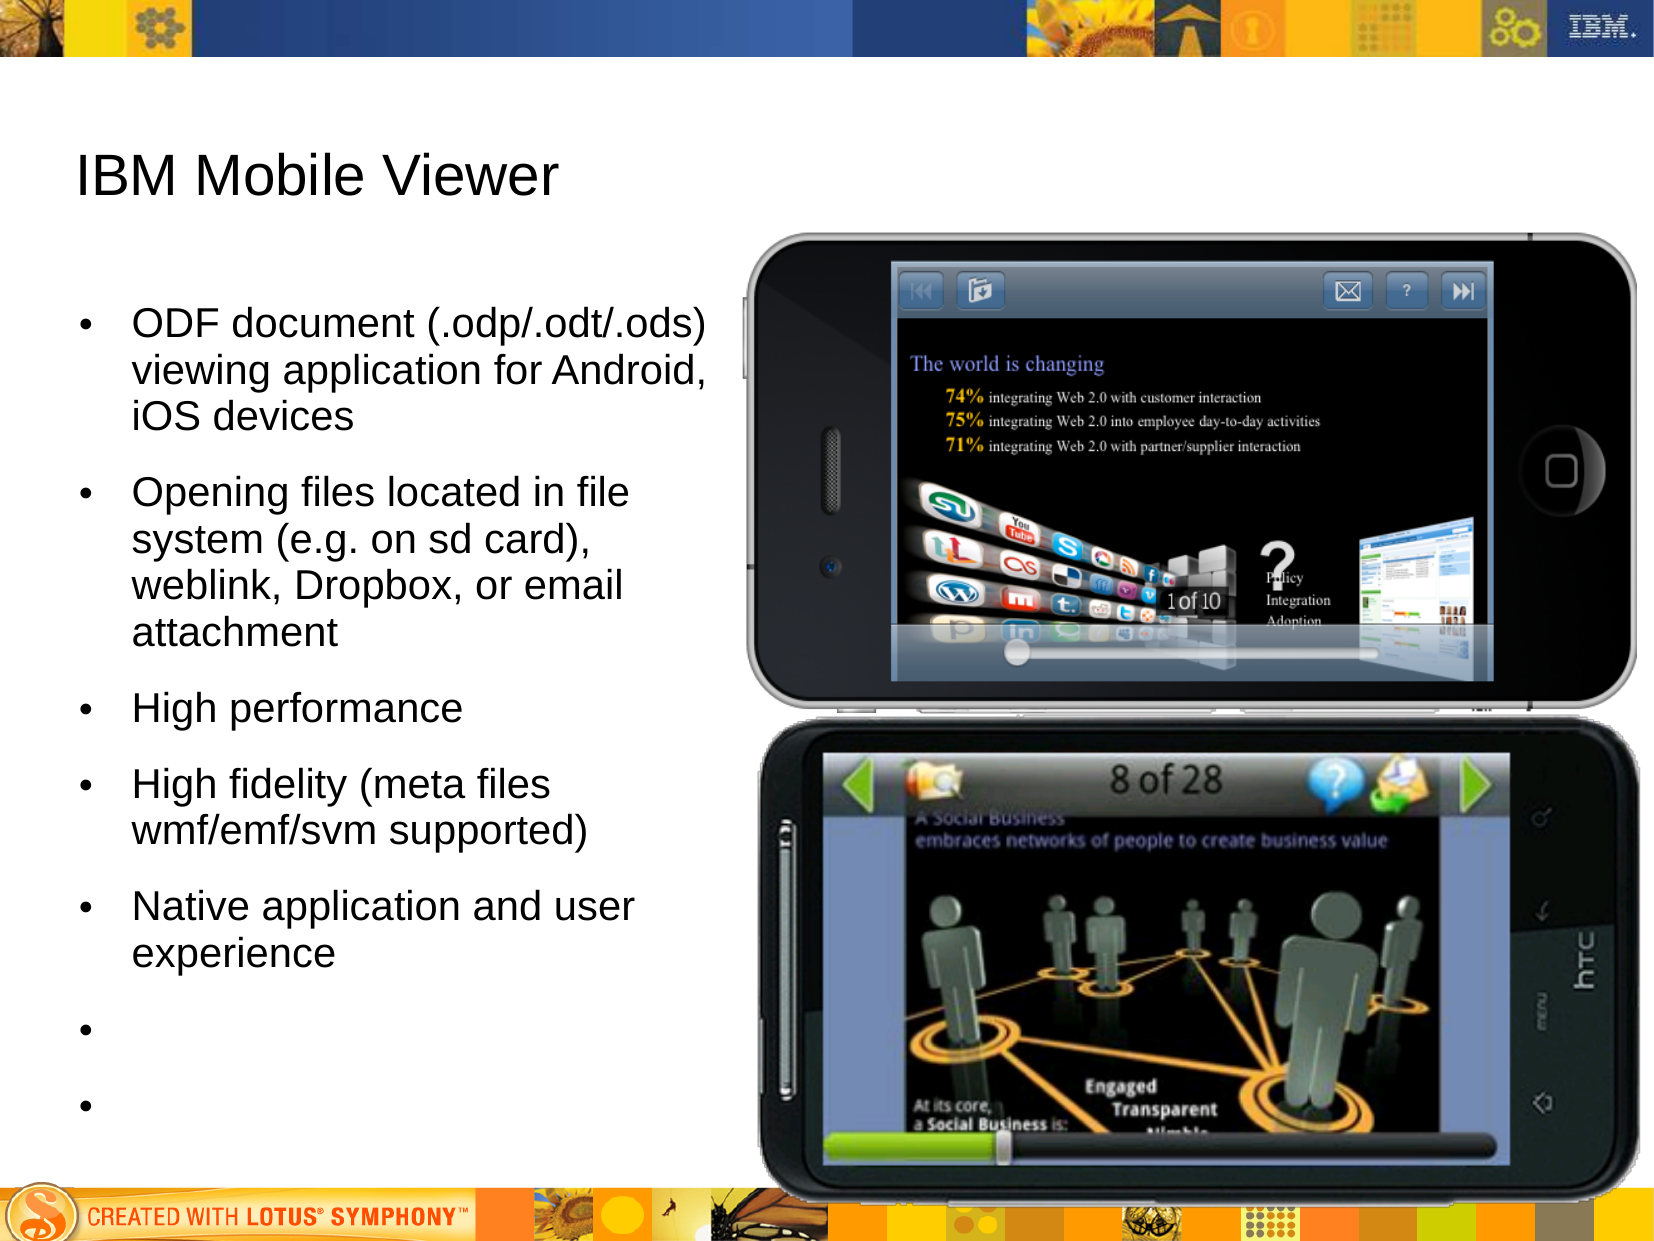

# IBM Mobile Viewer
ODF document (.odp/.odt/.ods) viewing application for Android, iOS devices
Opening files located in file system (e.g. on sd card), weblink, Dropbox, or email attachment
High performance
High fidelity (meta files wmf/emf/svm supported)
Native application and user experience